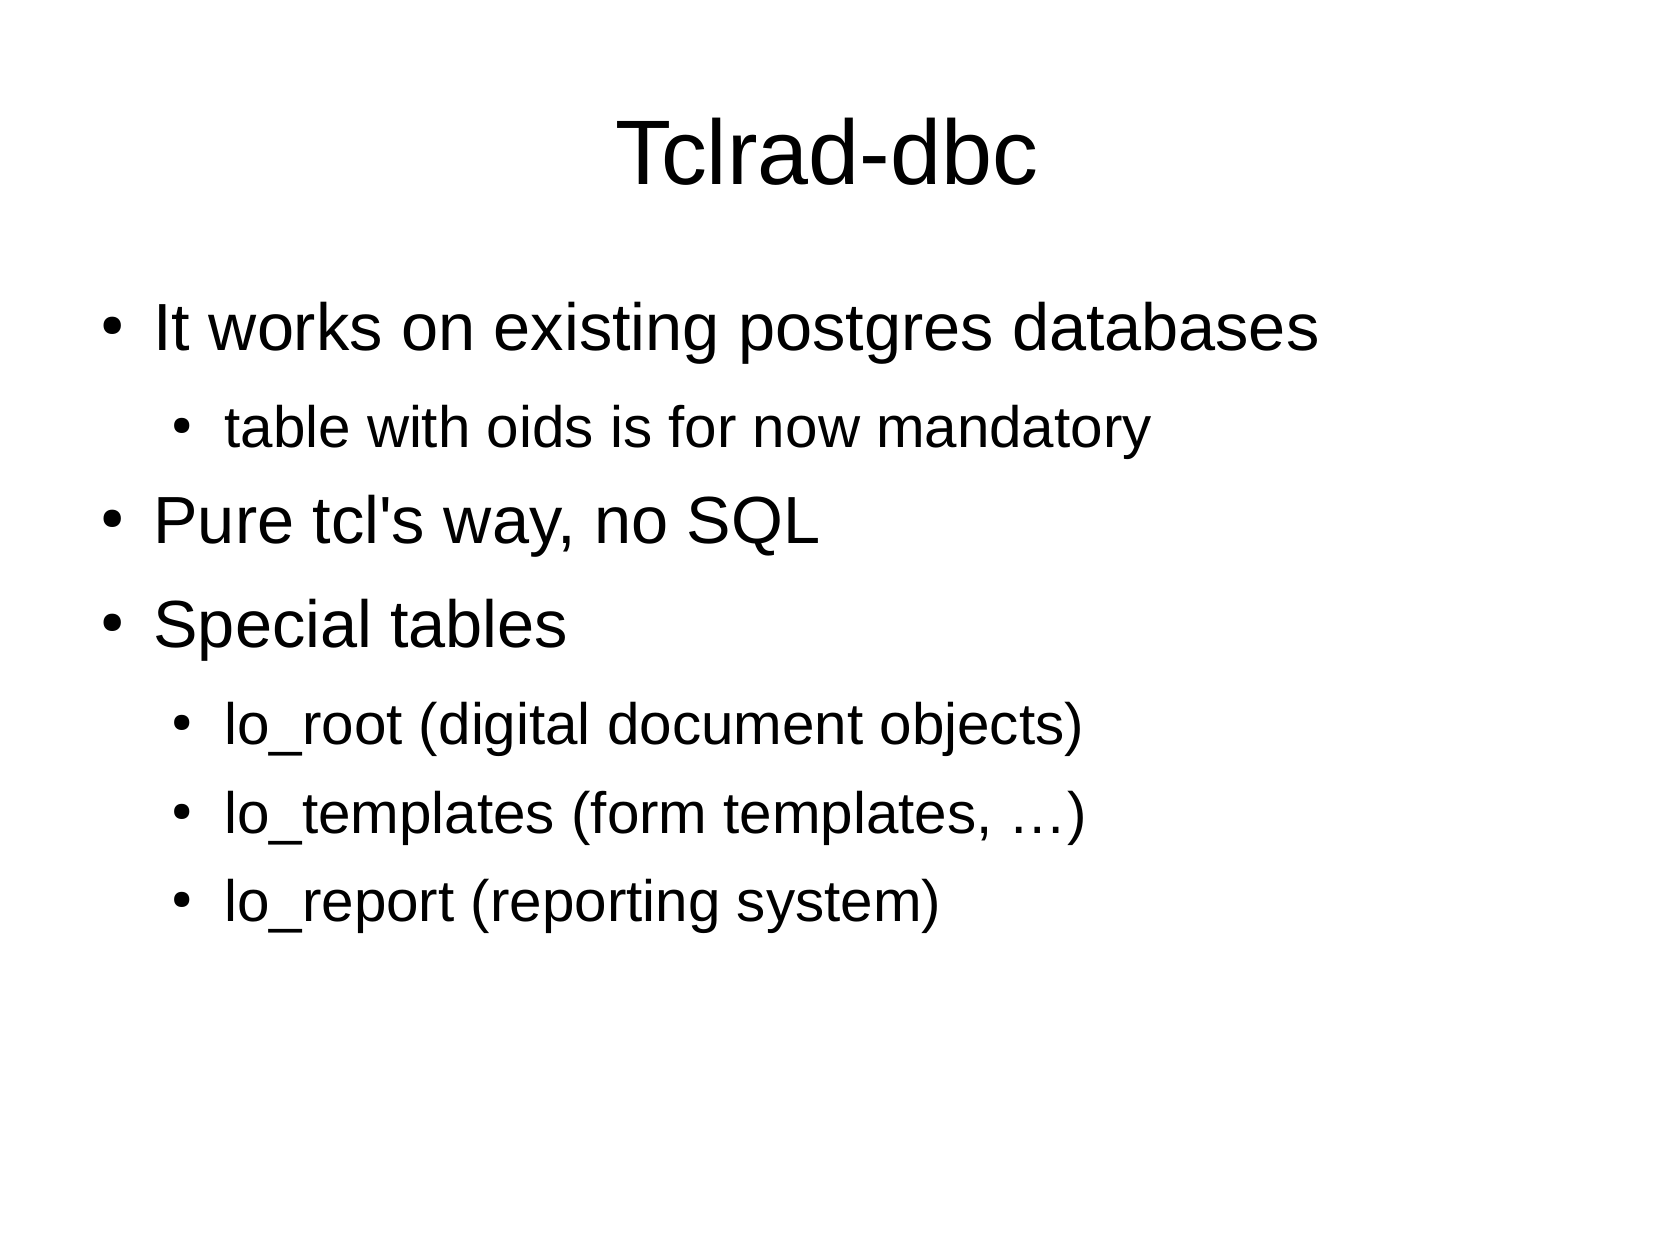

# Tclrad-dbc
It works on existing postgres databases
table with oids is for now mandatory
Pure tcl's way, no SQL
Special tables
lo_root (digital document objects)
lo_templates (form templates, …)
lo_report (reporting system)